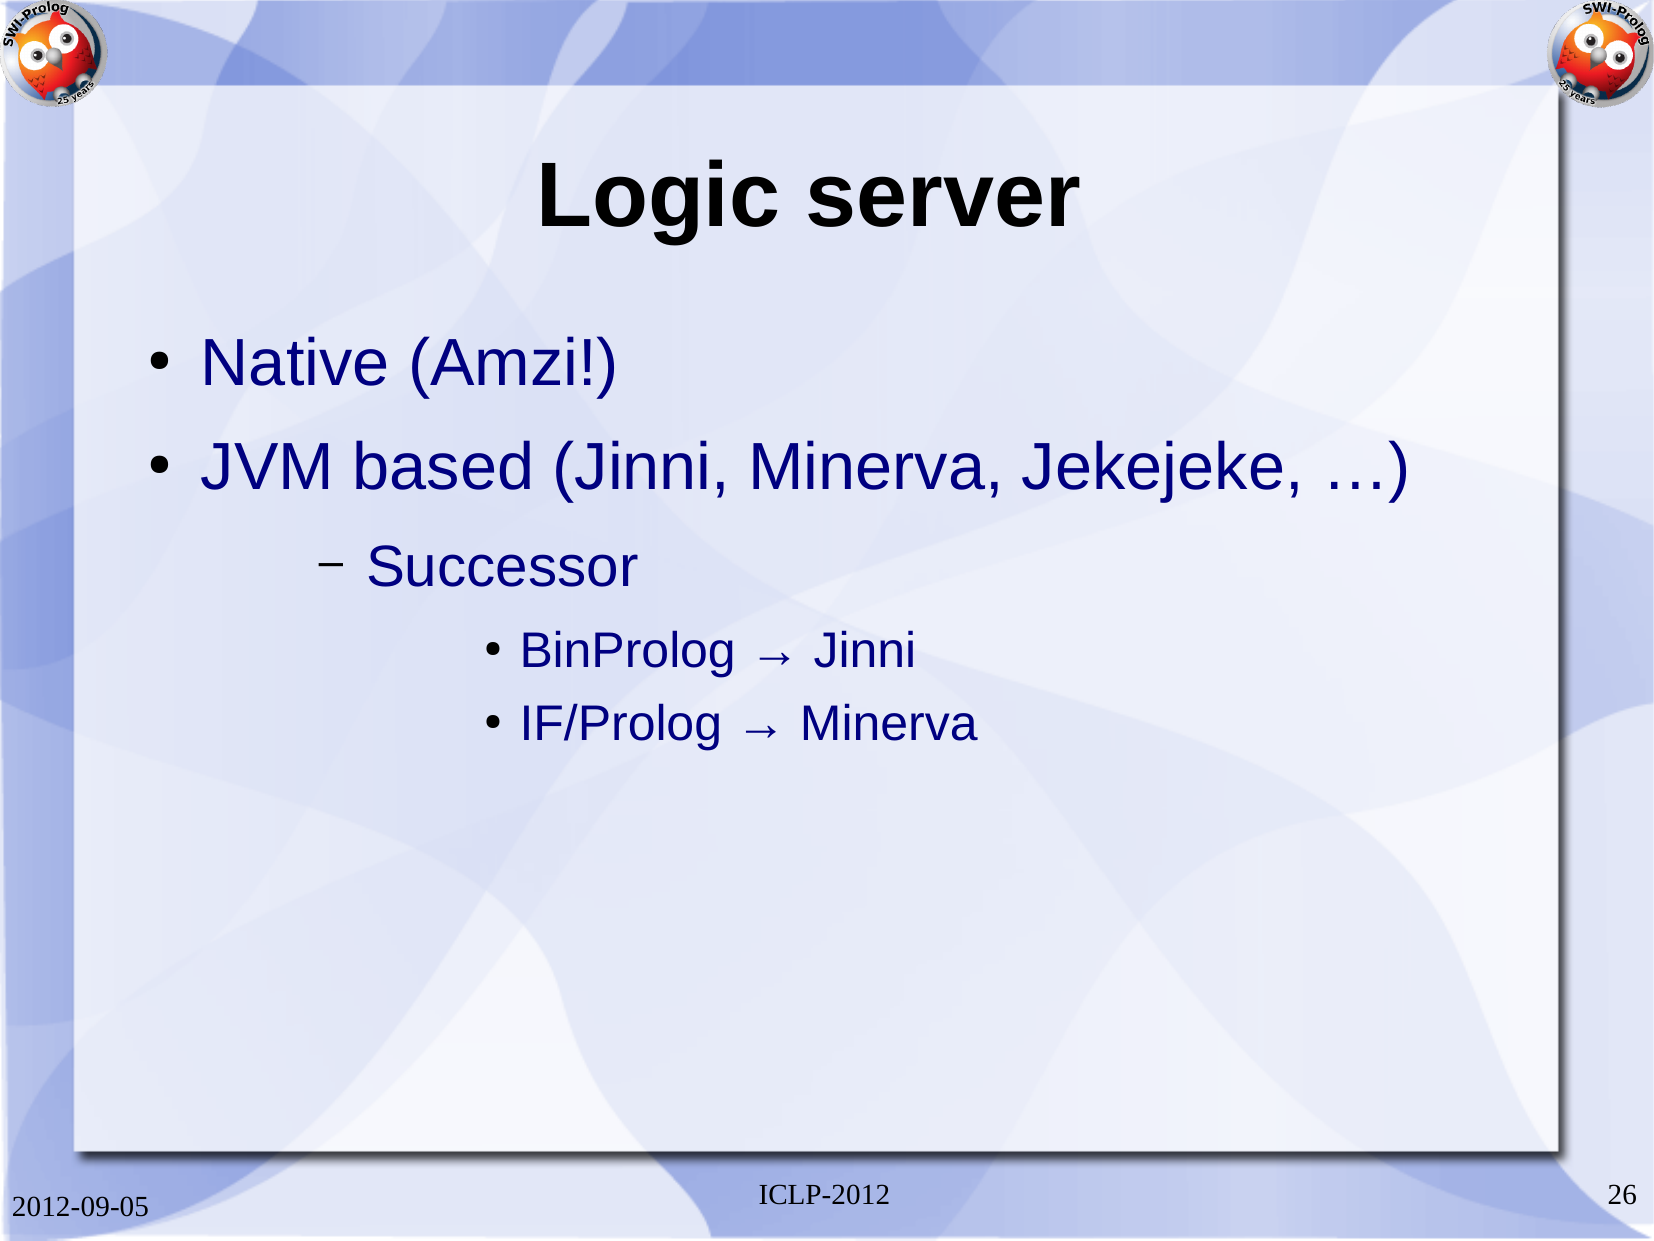

# Logic server
Native (Amzi!)
JVM based (Jinni, Minerva, Jekejeke, …)
Successor
BinProlog → Jinni
IF/Prolog → Minerva
ICLP-2012
26
2012-09-05